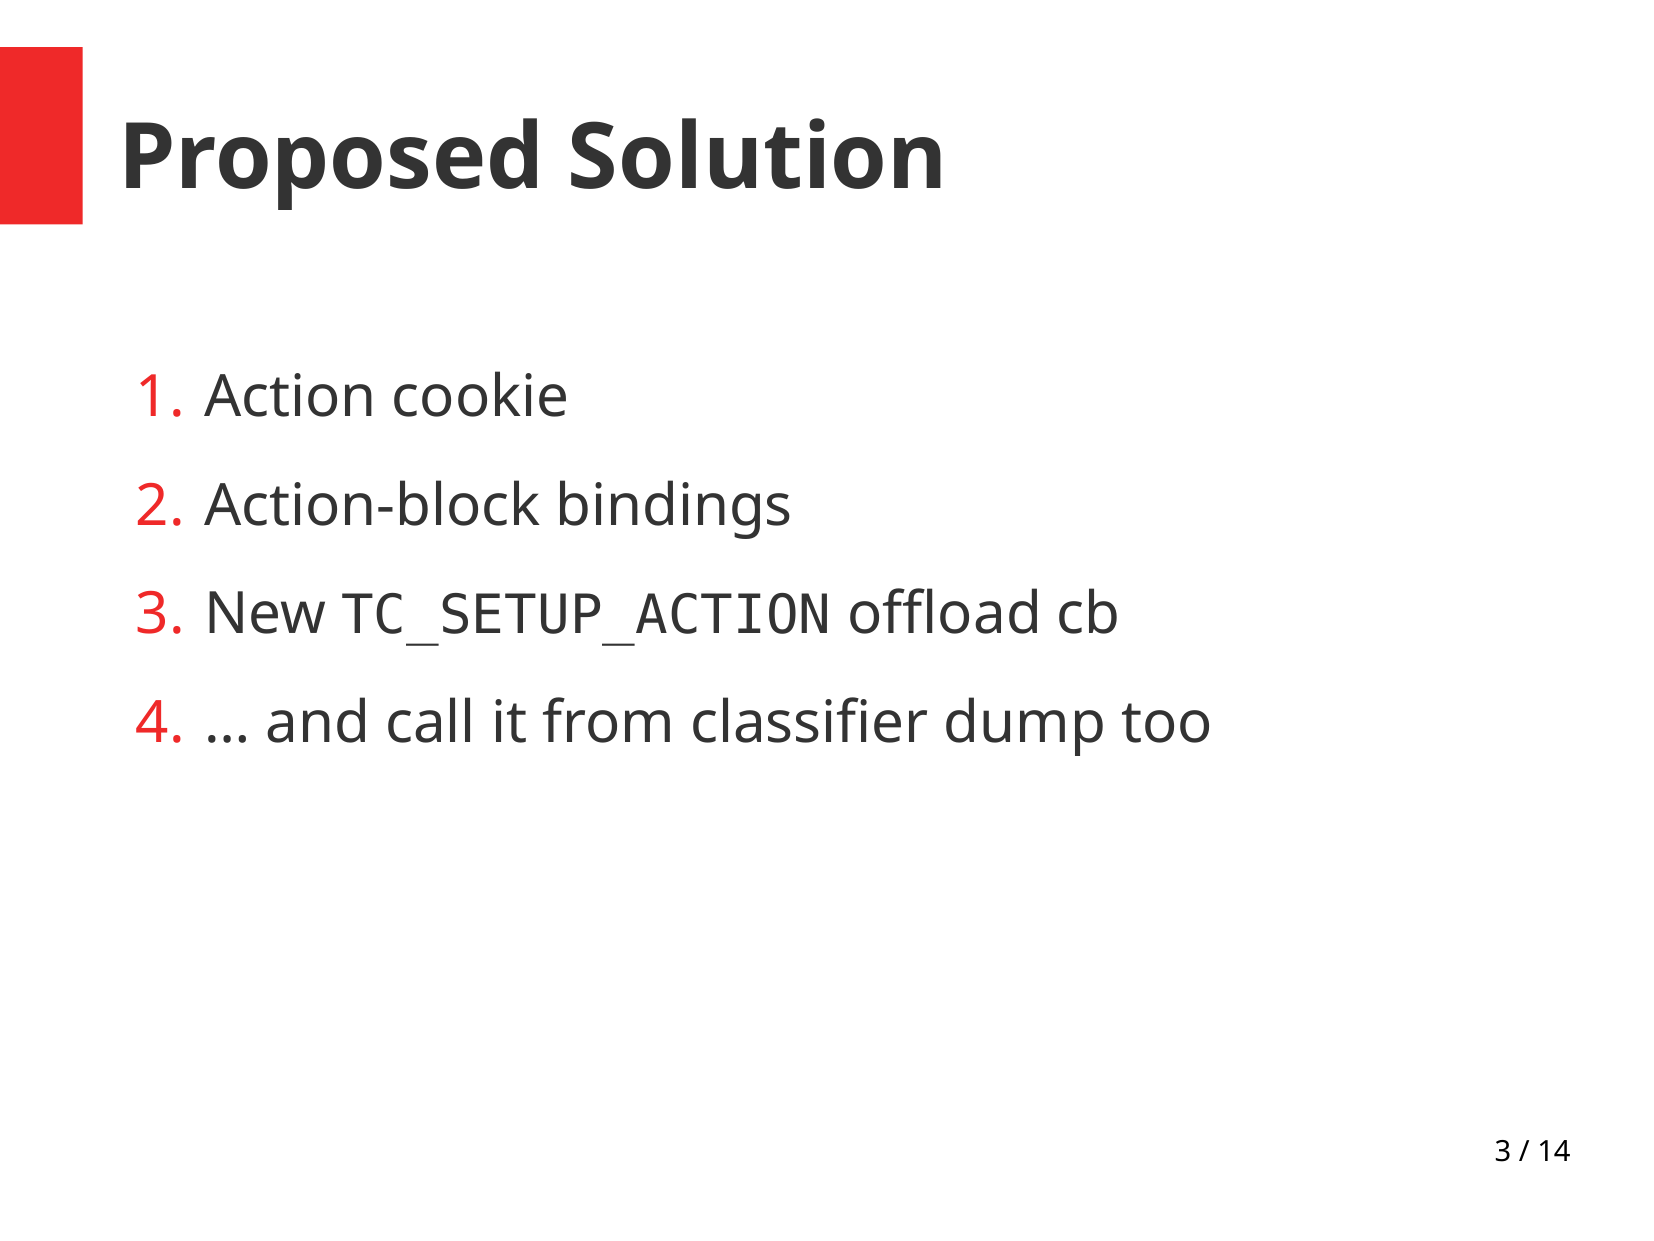

# Proposed Solution
 Action cookie
 Action-block bindings
 New TC_SETUP_ACTION offload cb
 … and call it from classifier dump too
3